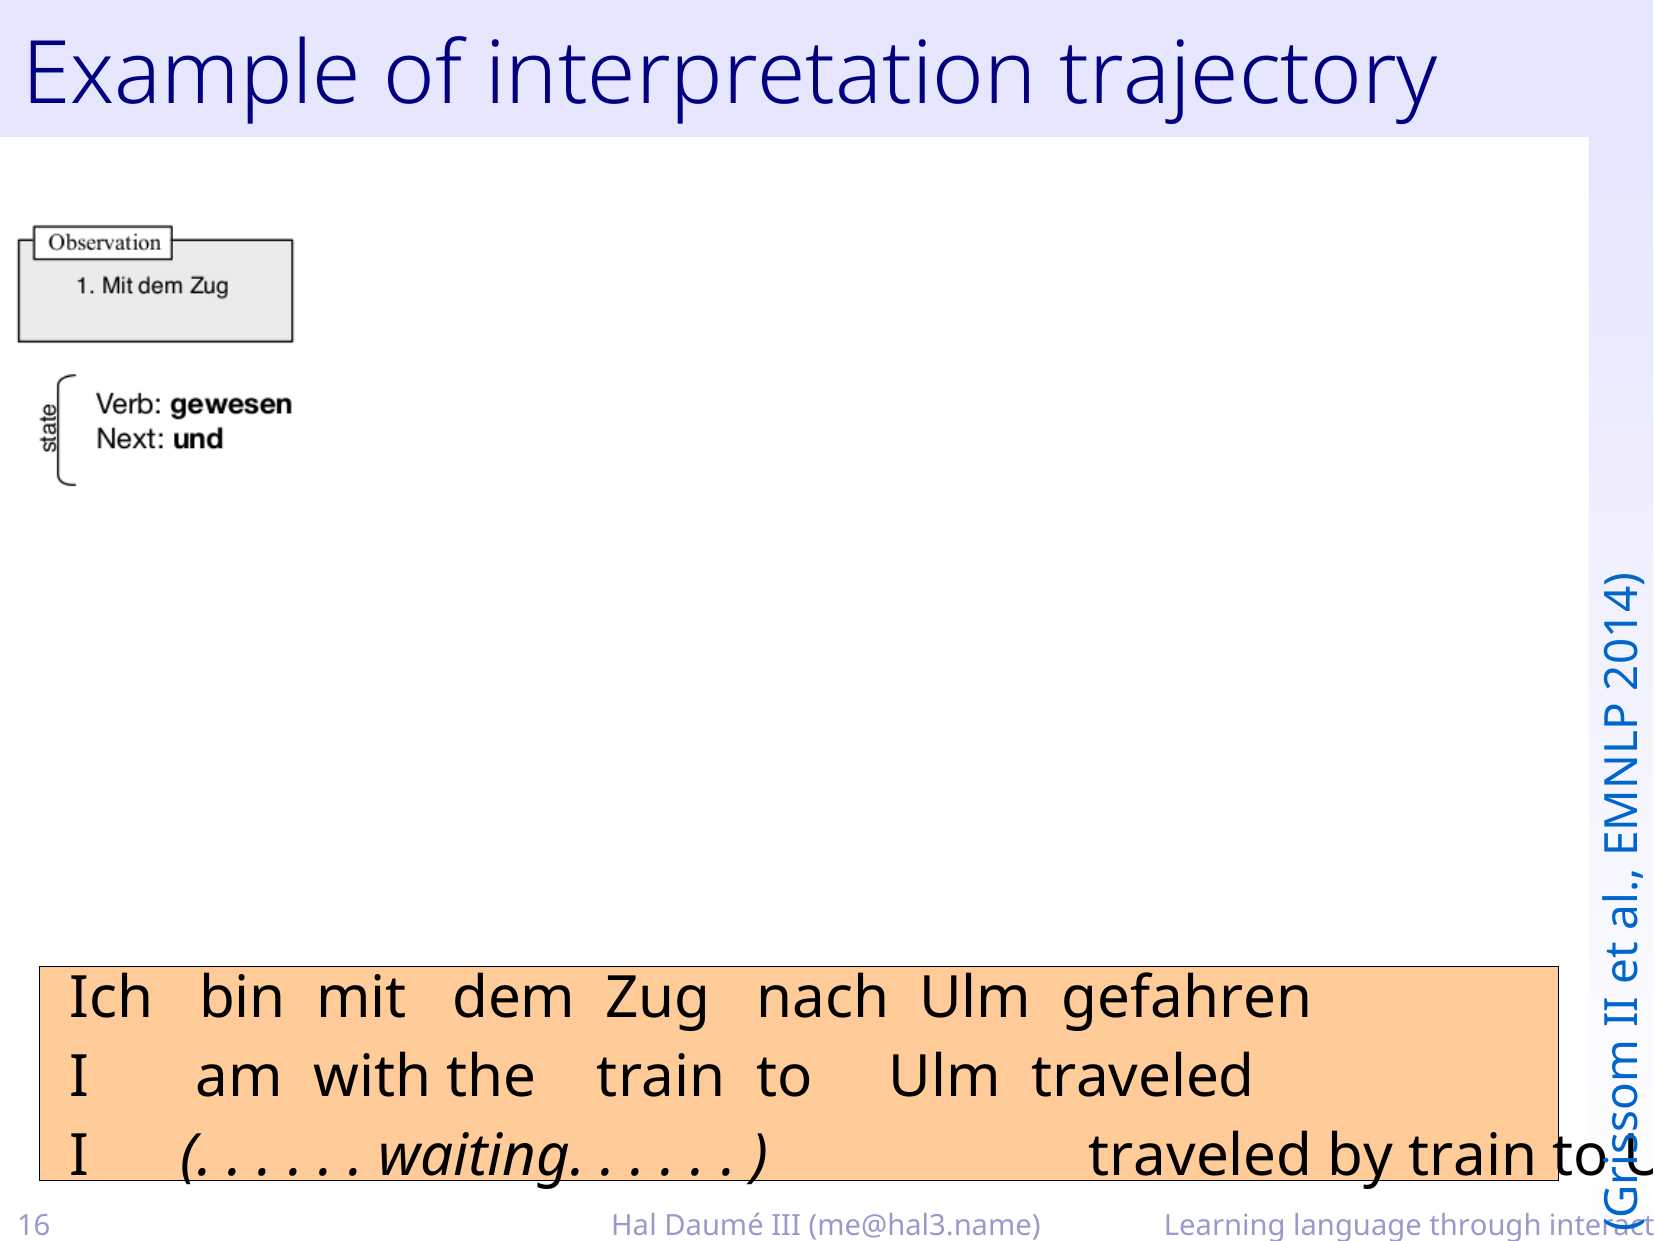

# Example of interpretation trajectory
(Grissom II et al., EMNLP 2014)
 Ich bin mit dem Zug nach Ulm gefahren
 I am with the train to Ulm traveled
 I (. . . . . . waiting. . . . . . ) traveled by train to Ulm